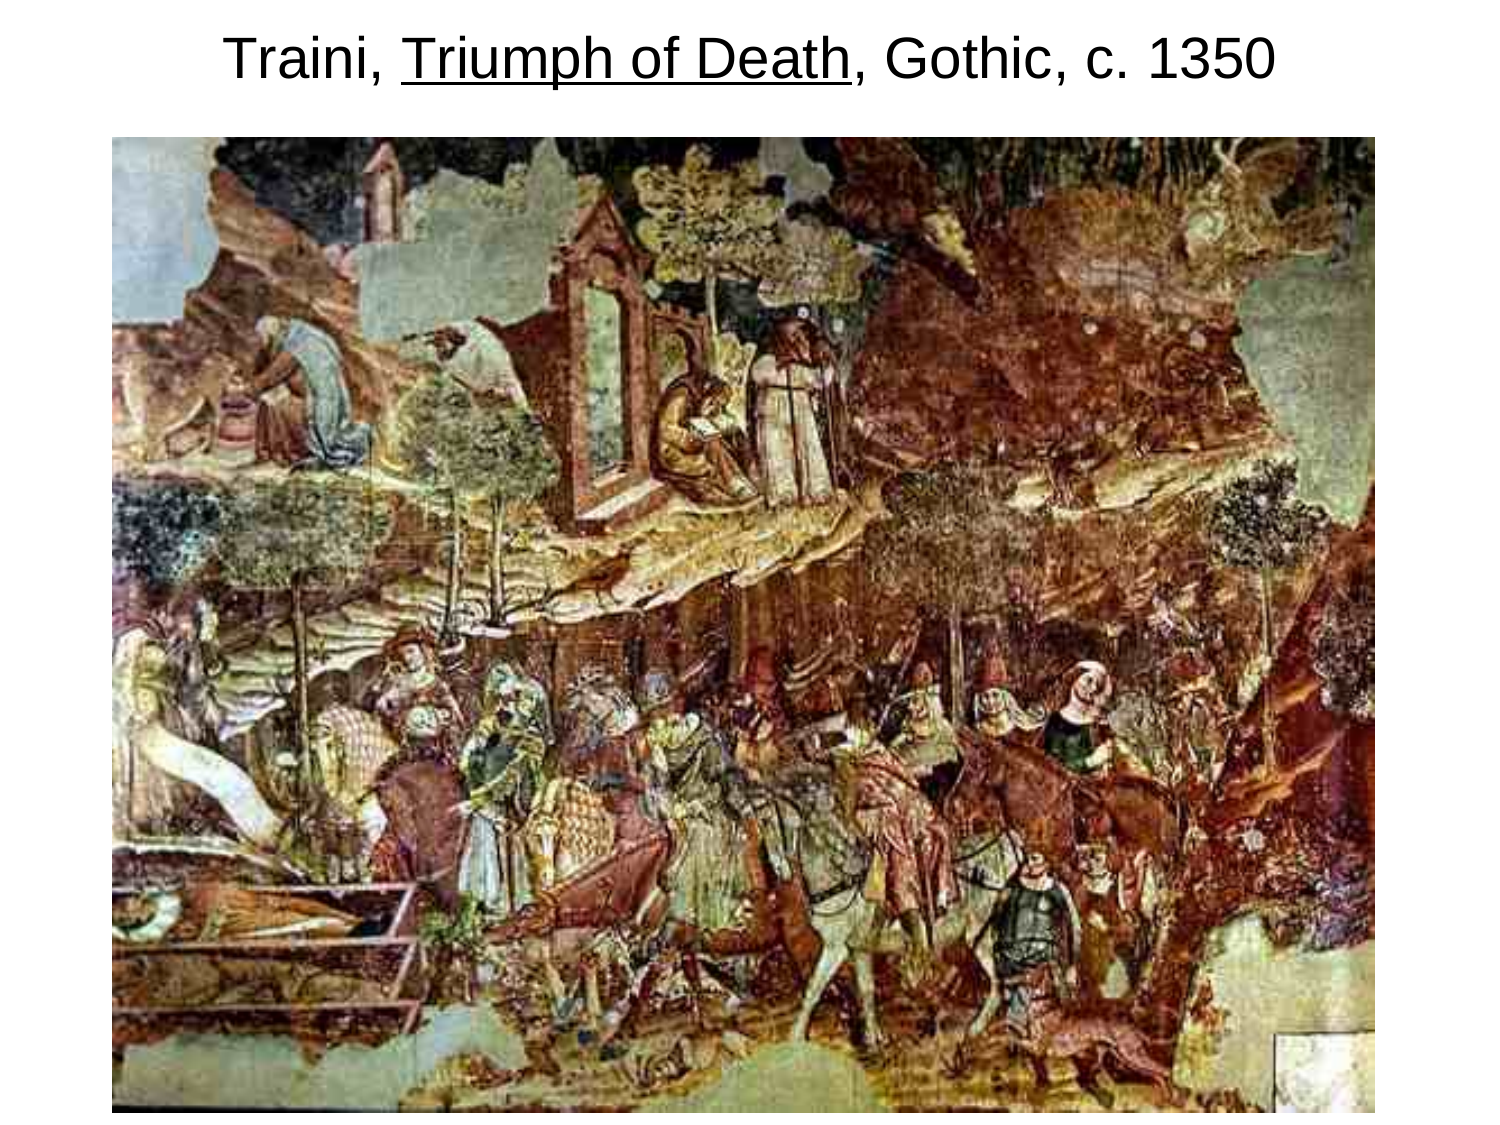

# Traini, Triumph of Death, Gothic, c. 1350